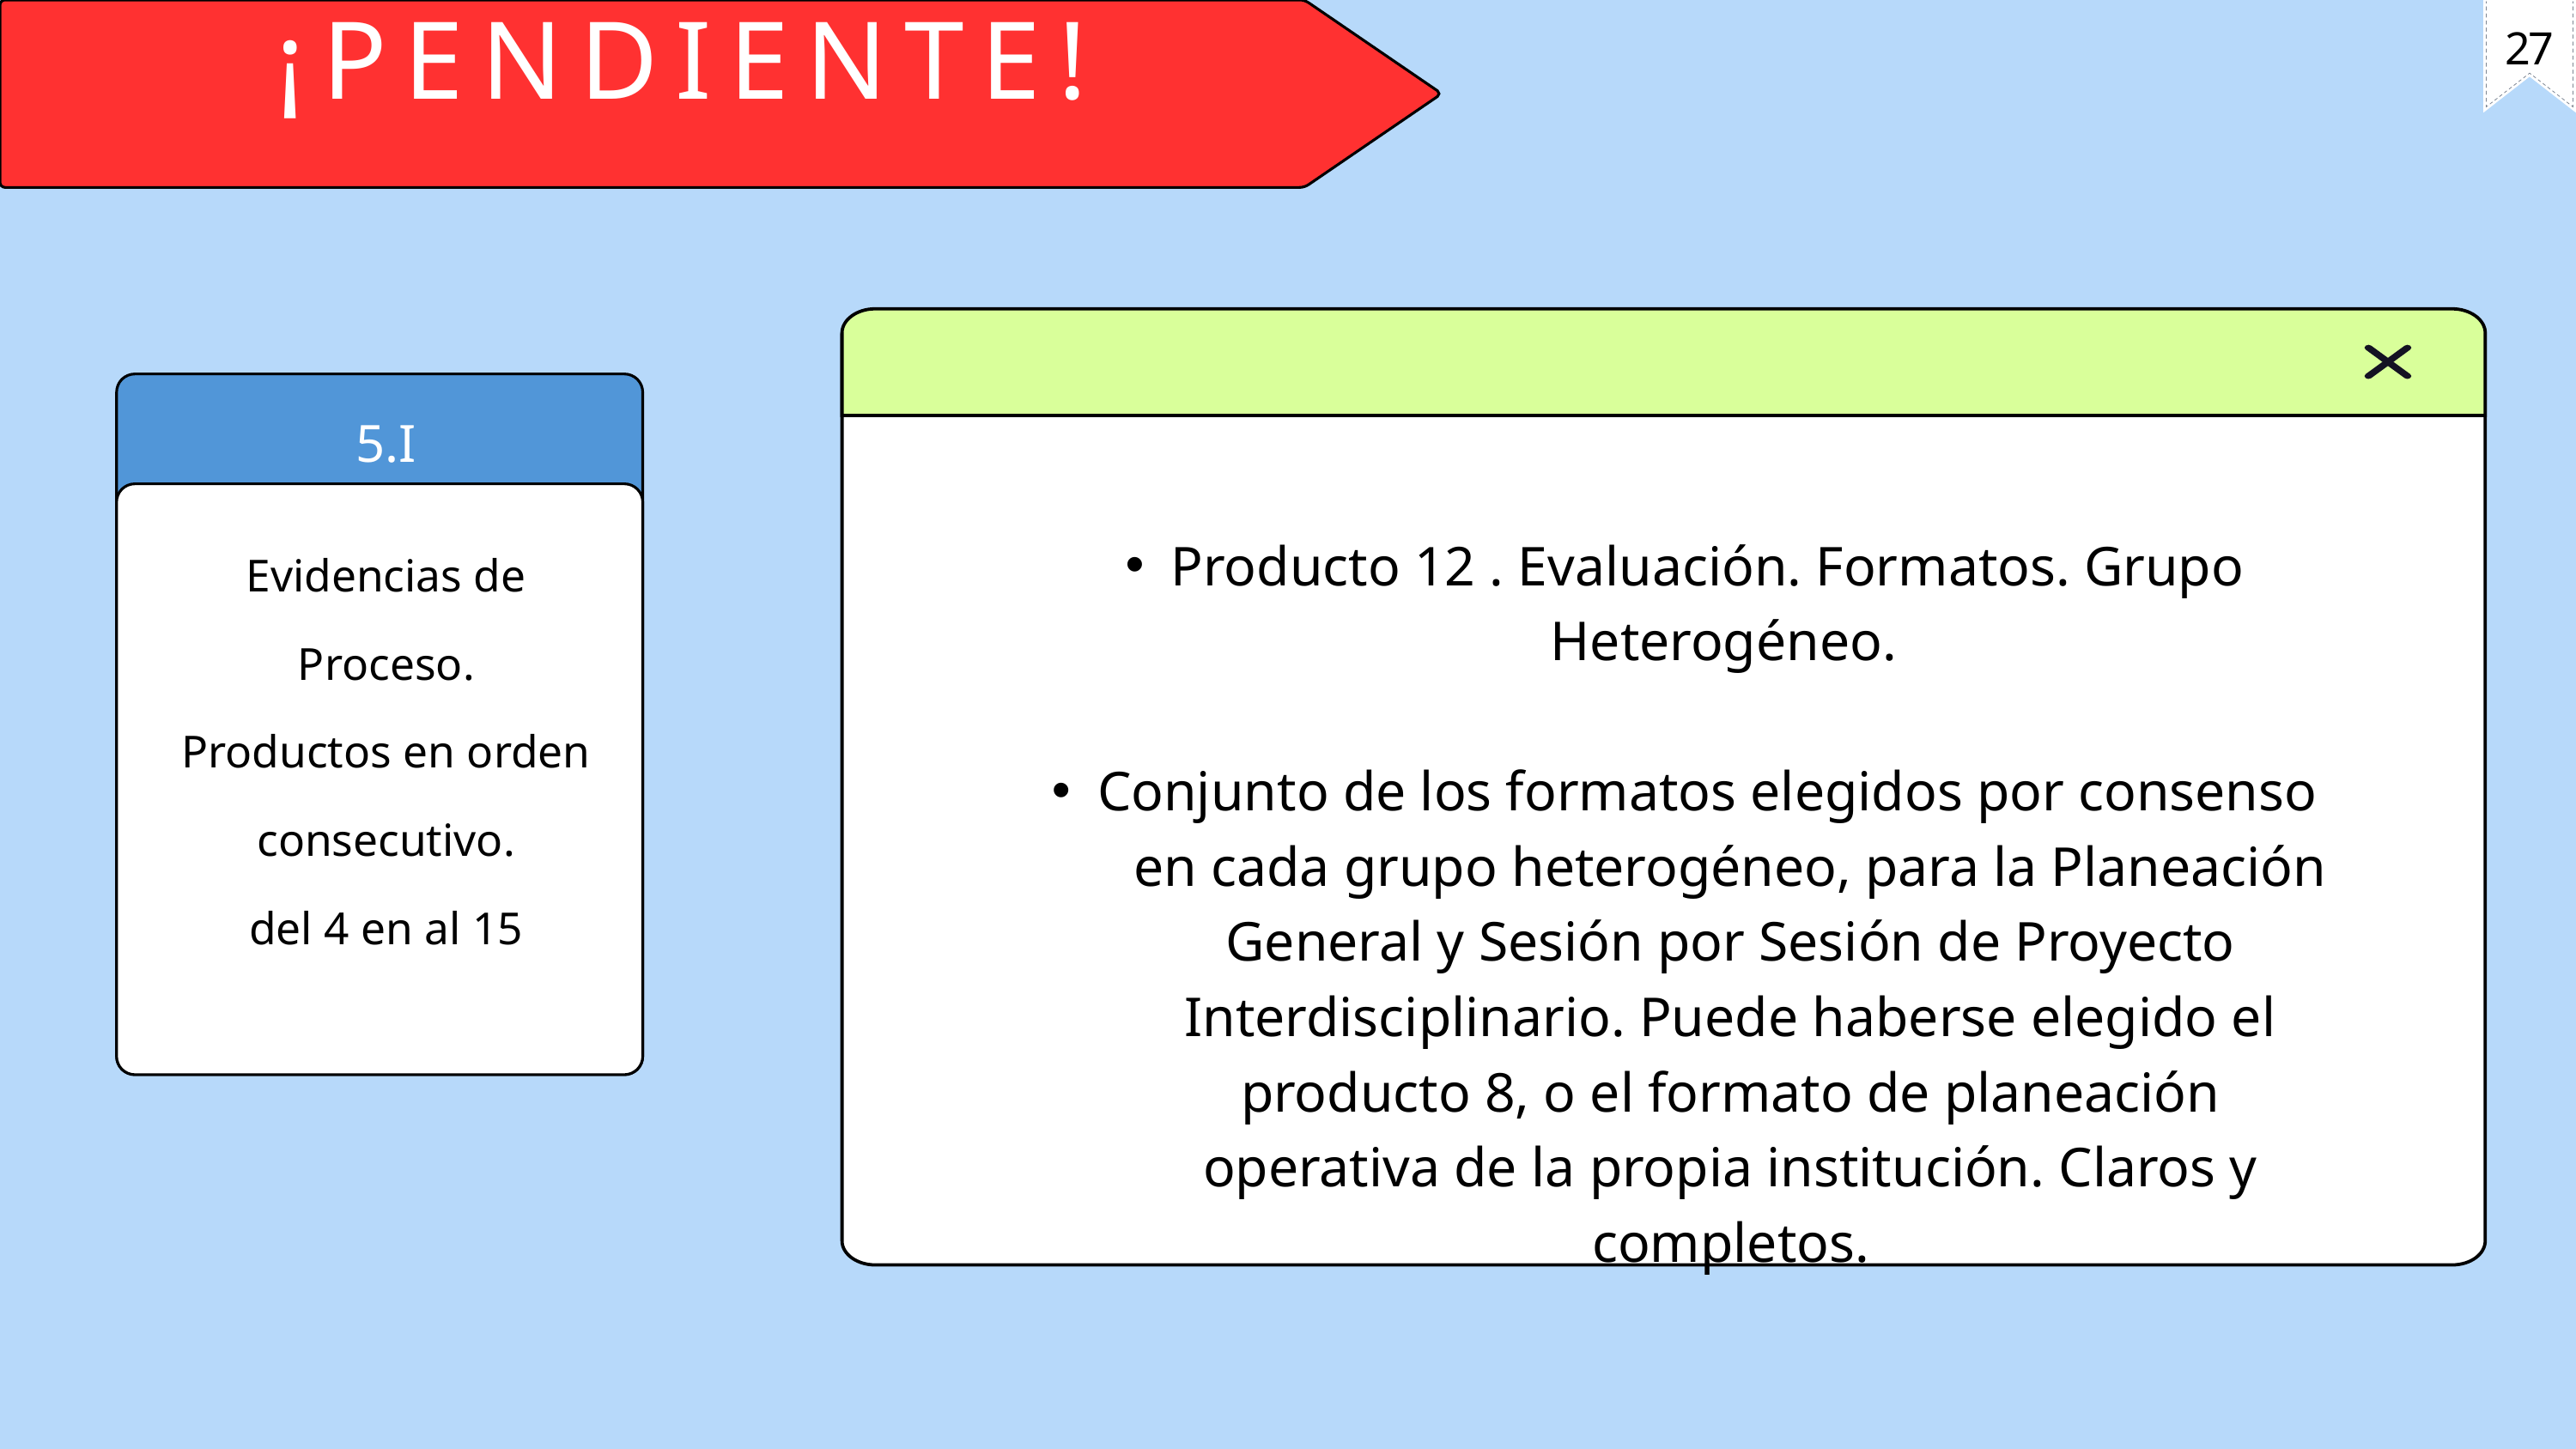

¡PENDIENTE!
27
5.I
Evidencias de Proceso.
Productos en orden consecutivo.
del 4 en al 15
Producto 12 . Evaluación. Formatos. Grupo Heterogéneo.
Conjunto de los formatos elegidos por consenso en cada grupo heterogéneo, para la Planeación General y Sesión por Sesión de Proyecto Interdisciplinario. Puede haberse elegido el producto 8, o el formato de planeación operativa de la propia institución. Claros y completos.